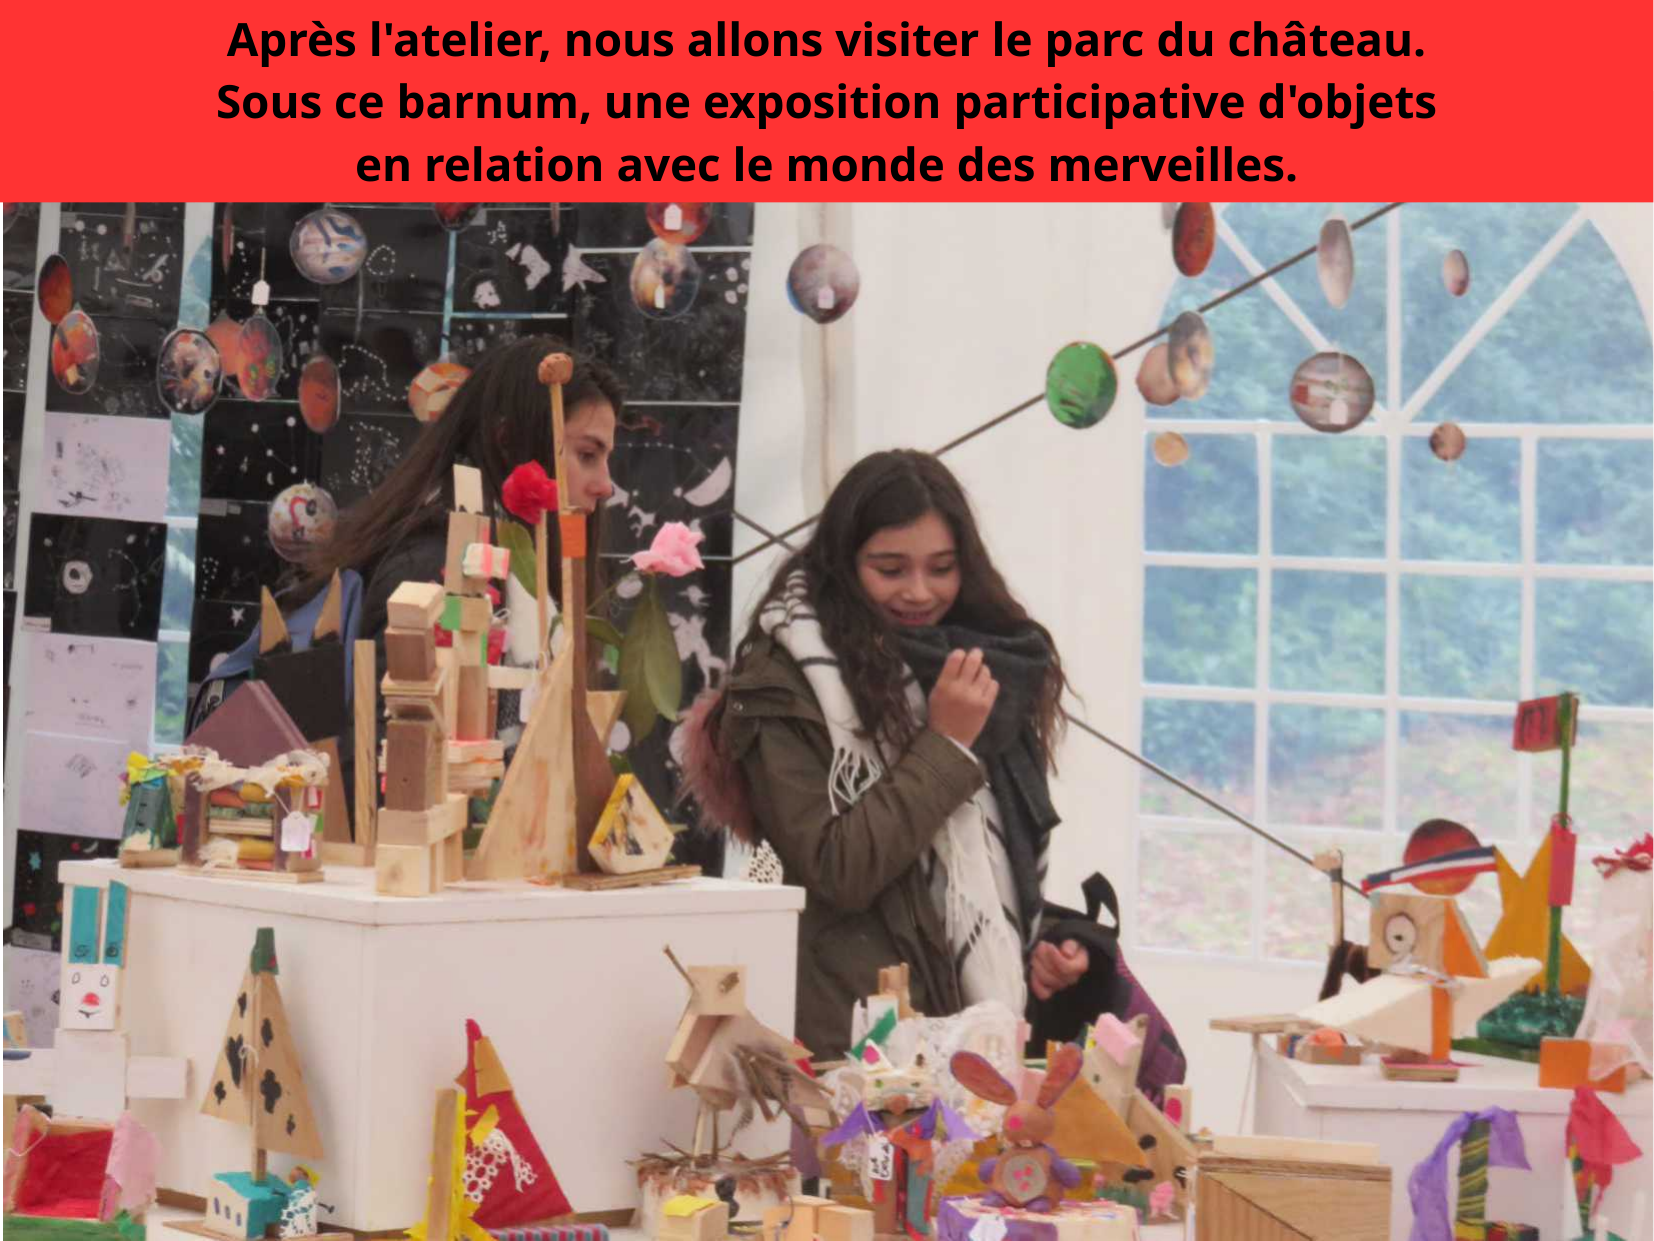

Après l'atelier, nous allons visiter le parc du château.
 Sous ce barnum, une exposition participative d'objets
en relation avec le monde des merveilles.